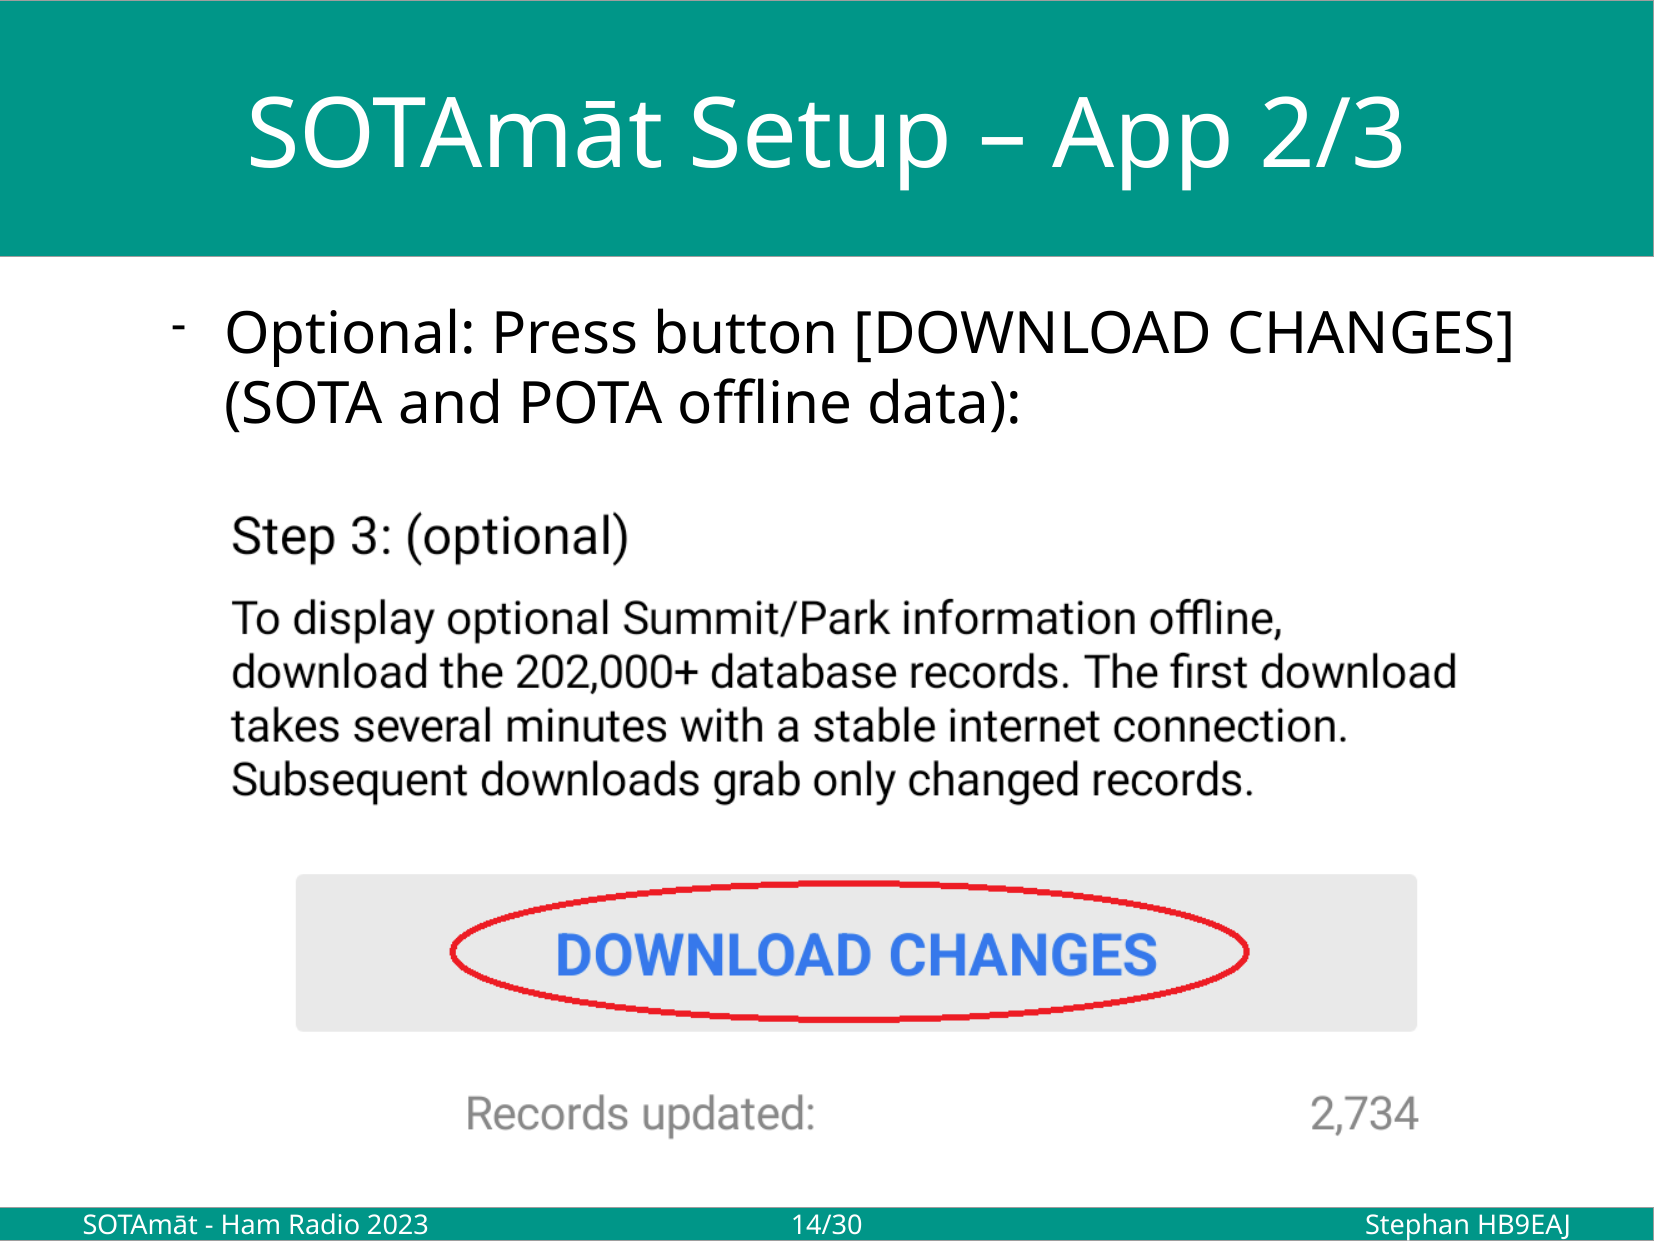

# SOTAmāt Setup – App 2/3
Optional: Press button [DOWNLOAD CHANGES]
(SOTA and POTA offline data):
Portable 7-Band EFHW-Antenne